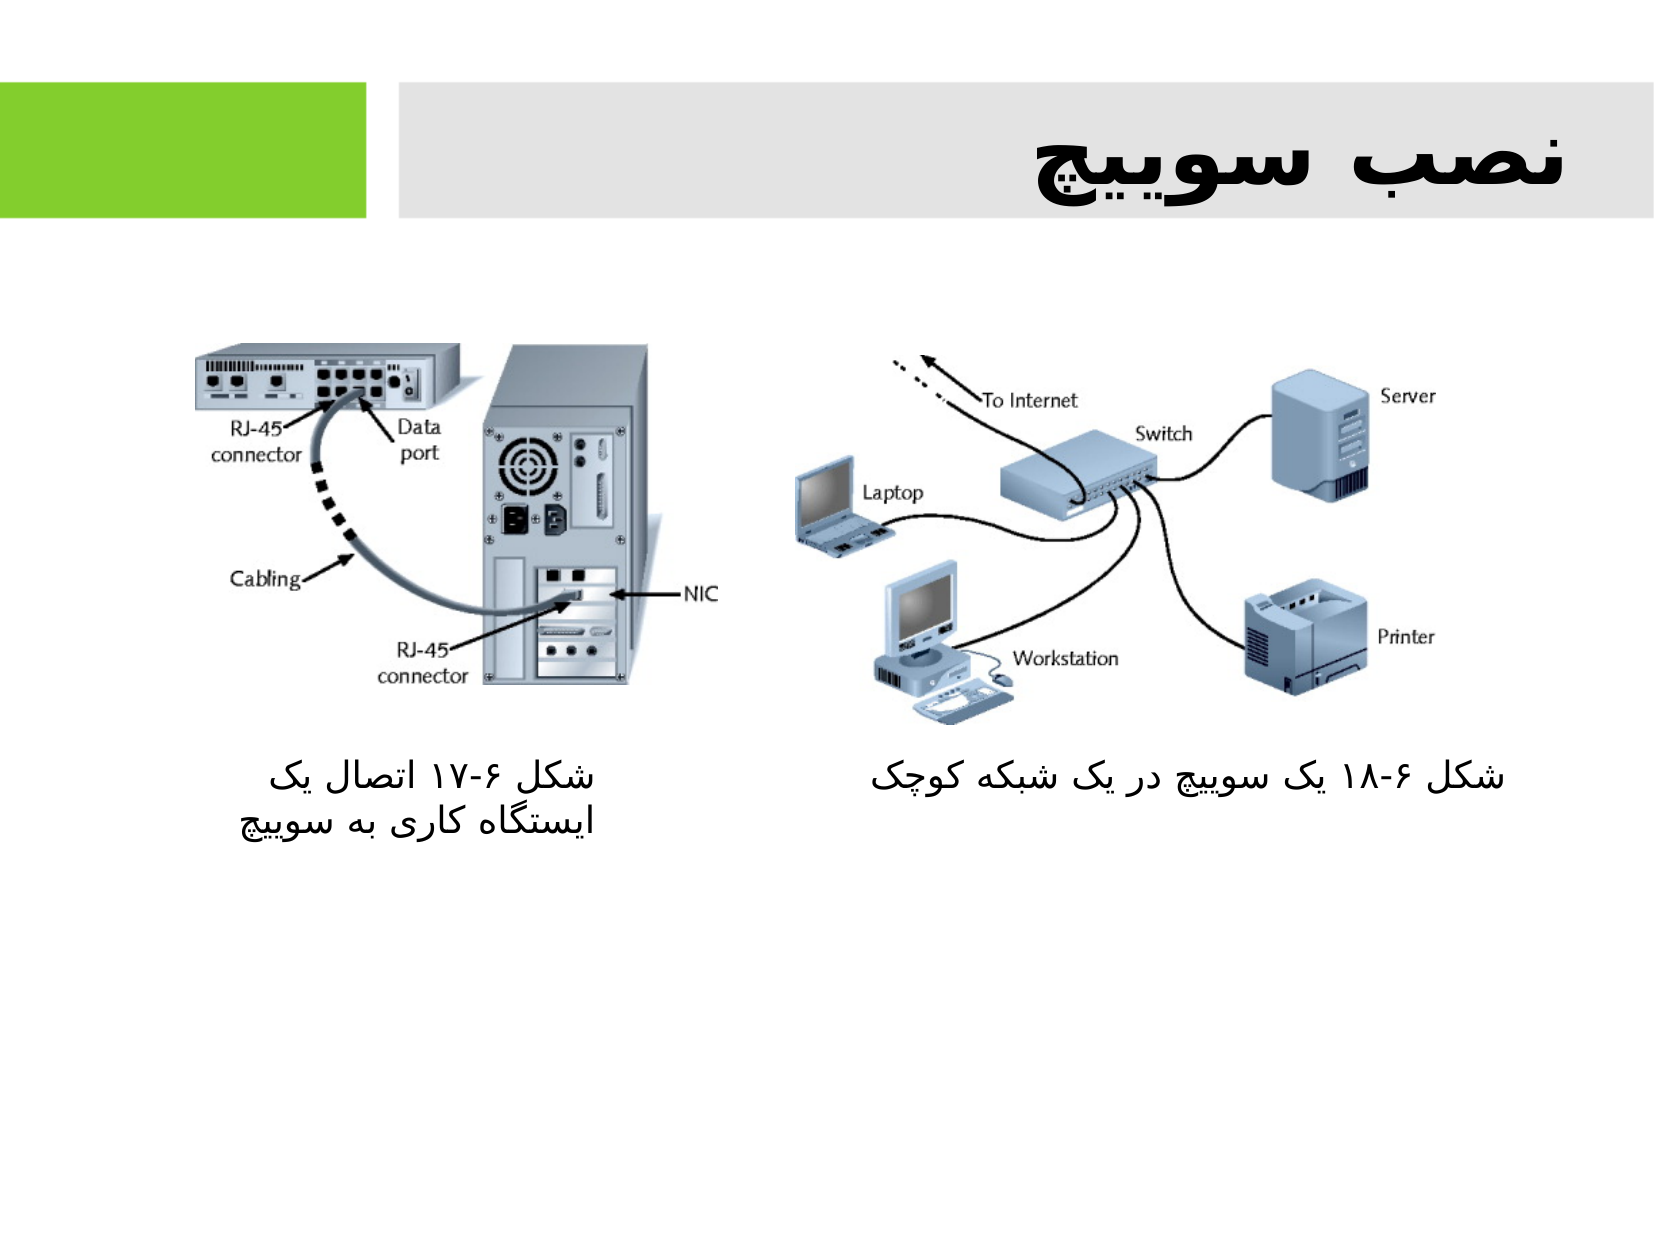

# نصب سوییچ
شکل ۶-۱۷ اتصال یک ایستگاه کاری به سوییچ
شکل ۶-۱۸ یک سوییچ در یک شبکه کوچک